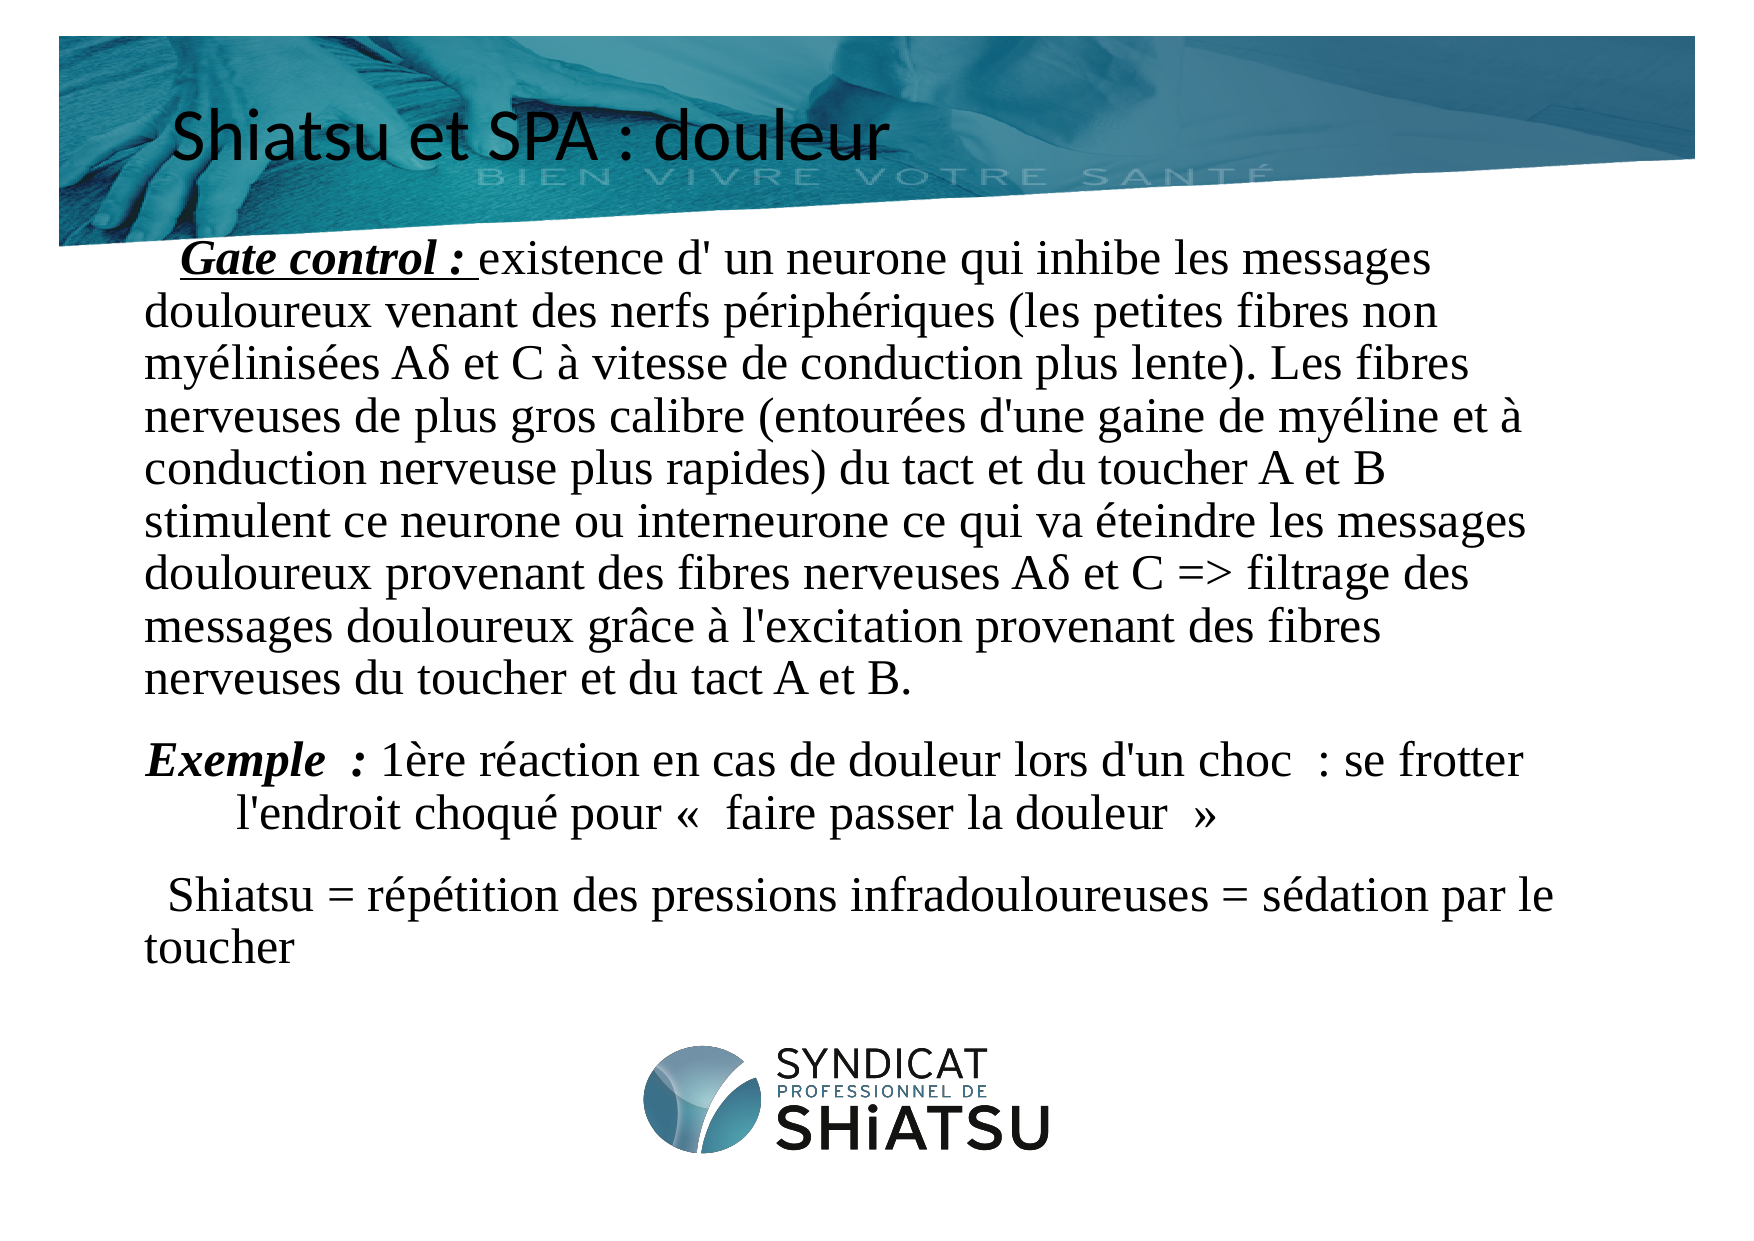

# Shiatsu et SPA : douleur
 Gate control : existence d' un neurone qui inhibe les messages douloureux venant des nerfs périphériques (les petites fibres non myélinisées Aδ et C à vitesse de conduction plus lente). Les fibres nerveuses de plus gros calibre (entourées d'une gaine de myéline et à conduction nerveuse plus rapides) du tact et du toucher A et B stimulent ce neurone ou interneurone ce qui va éteindre les messages douloureux provenant des fibres nerveuses Aδ et C => filtrage des messages douloureux grâce à l'excitation provenant des fibres nerveuses du toucher et du tact A et B.
Exemple  : 1ère réaction en cas de douleur lors d'un choc  : se frotter l'endroit choqué pour «  faire passer la douleur  »
Shiatsu = répétition des pressions infradouloureuses = sédation par le toucher